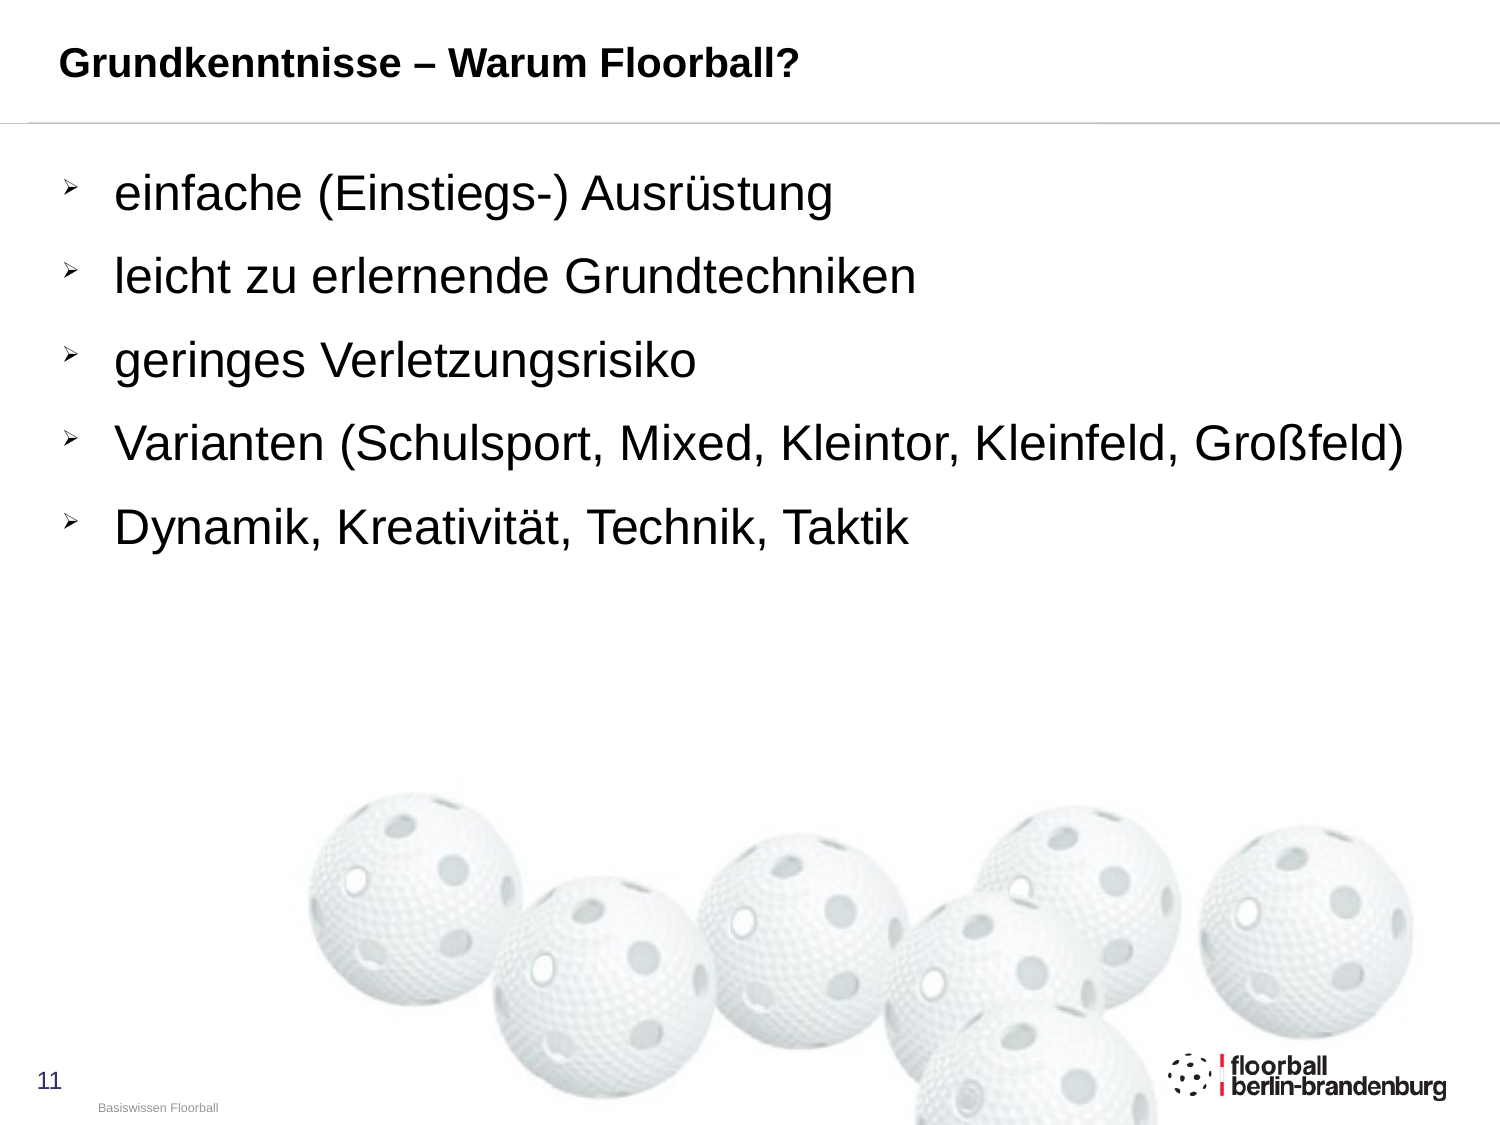

Grundkenntnisse – Warum Floorball?
einfache (Einstiegs-) Ausrüstung
leicht zu erlernende Grundtechniken
geringes Verletzungsrisiko
Varianten (Schulsport, Mixed, Kleintor, Kleinfeld, Großfeld)
Dynamik, Kreativität, Technik, Taktik